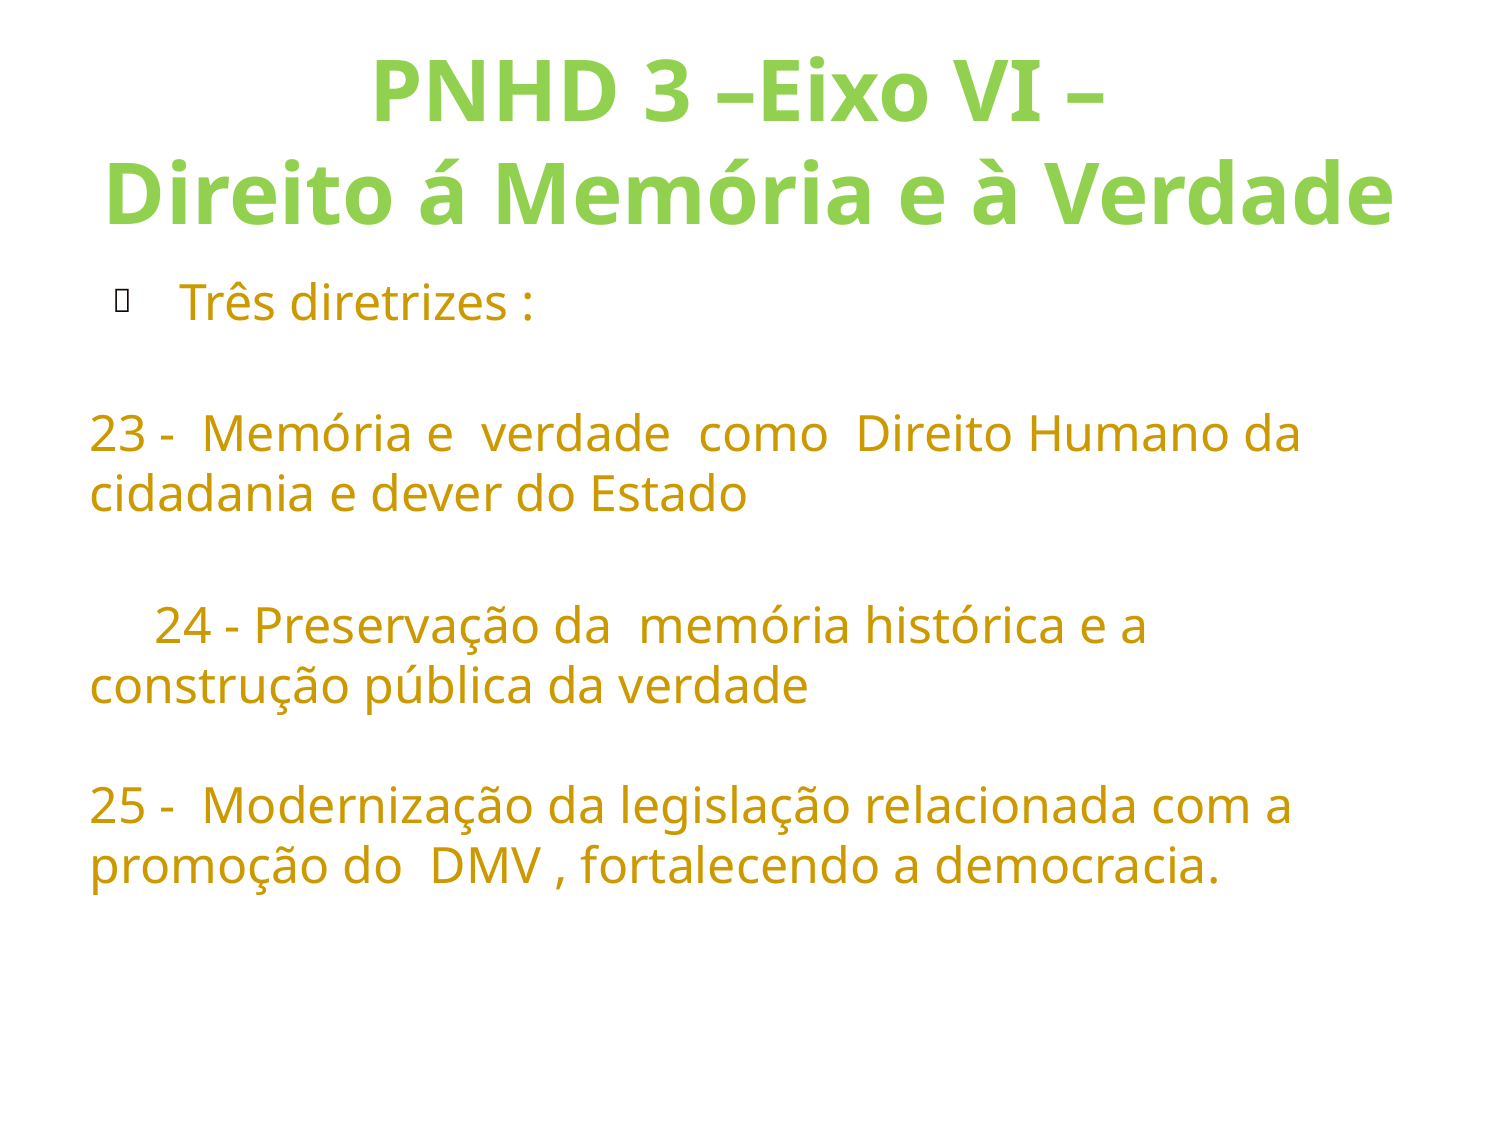

# PNHD 3 –Eixo VI – Direito á Memória e à Verdade
Três diretrizes :
23 - Memória e verdade como Direito Humano da cidadania e dever do Estado
 24 - Preservação da memória histórica e a construção pública da verdade
25 - Modernização da legislação relacionada com a promoção do DMV , fortalecendo a democracia.